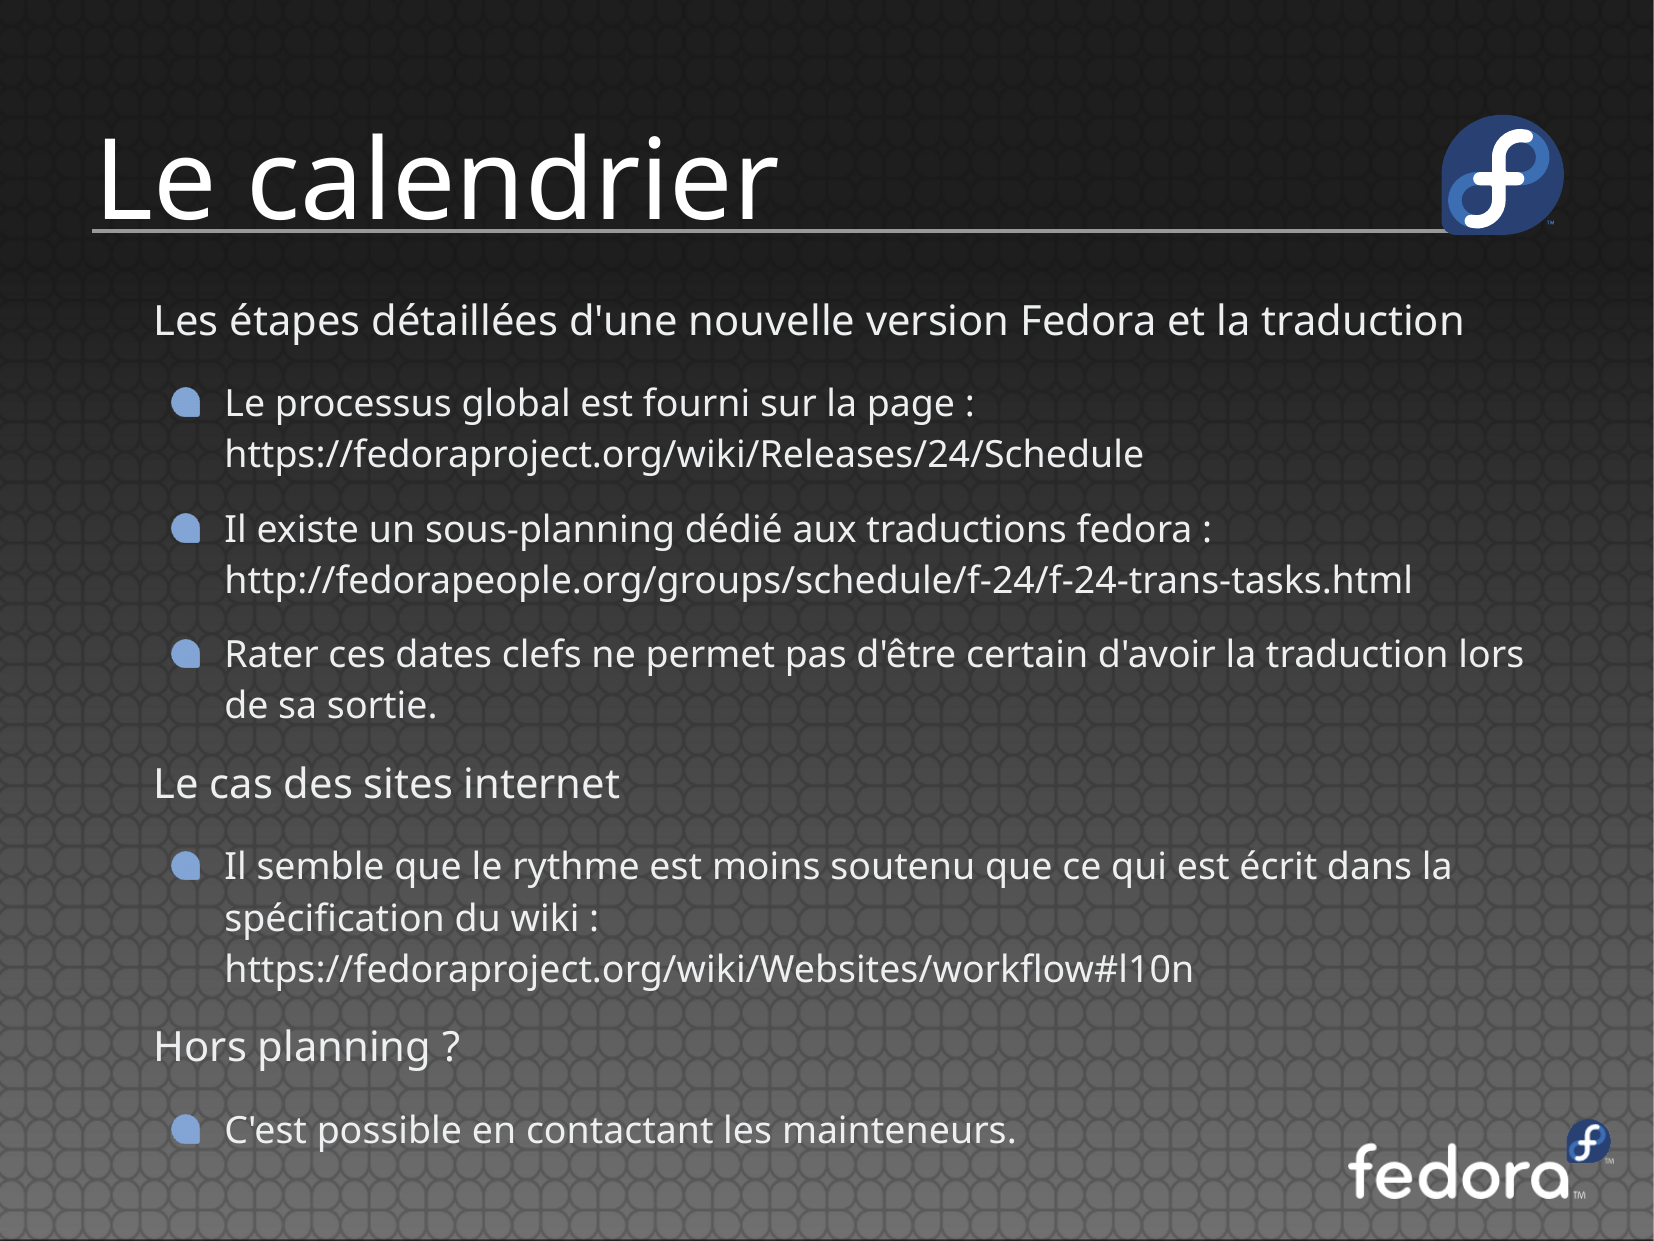

Le calendrier
# Les étapes détaillées d'une nouvelle version Fedora et la traduction
Le processus global est fourni sur la page : https://fedoraproject.org/wiki/Releases/24/Schedule
Il existe un sous-planning dédié aux traductions fedora : http://fedorapeople.org/groups/schedule/f-24/f-24-trans-tasks.html
Rater ces dates clefs ne permet pas d'être certain d'avoir la traduction lors de sa sortie.
Le cas des sites internet
Il semble que le rythme est moins soutenu que ce qui est écrit dans la spécification du wiki : https://fedoraproject.org/wiki/Websites/workflow#l10n
Hors planning ?
C'est possible en contactant les mainteneurs.